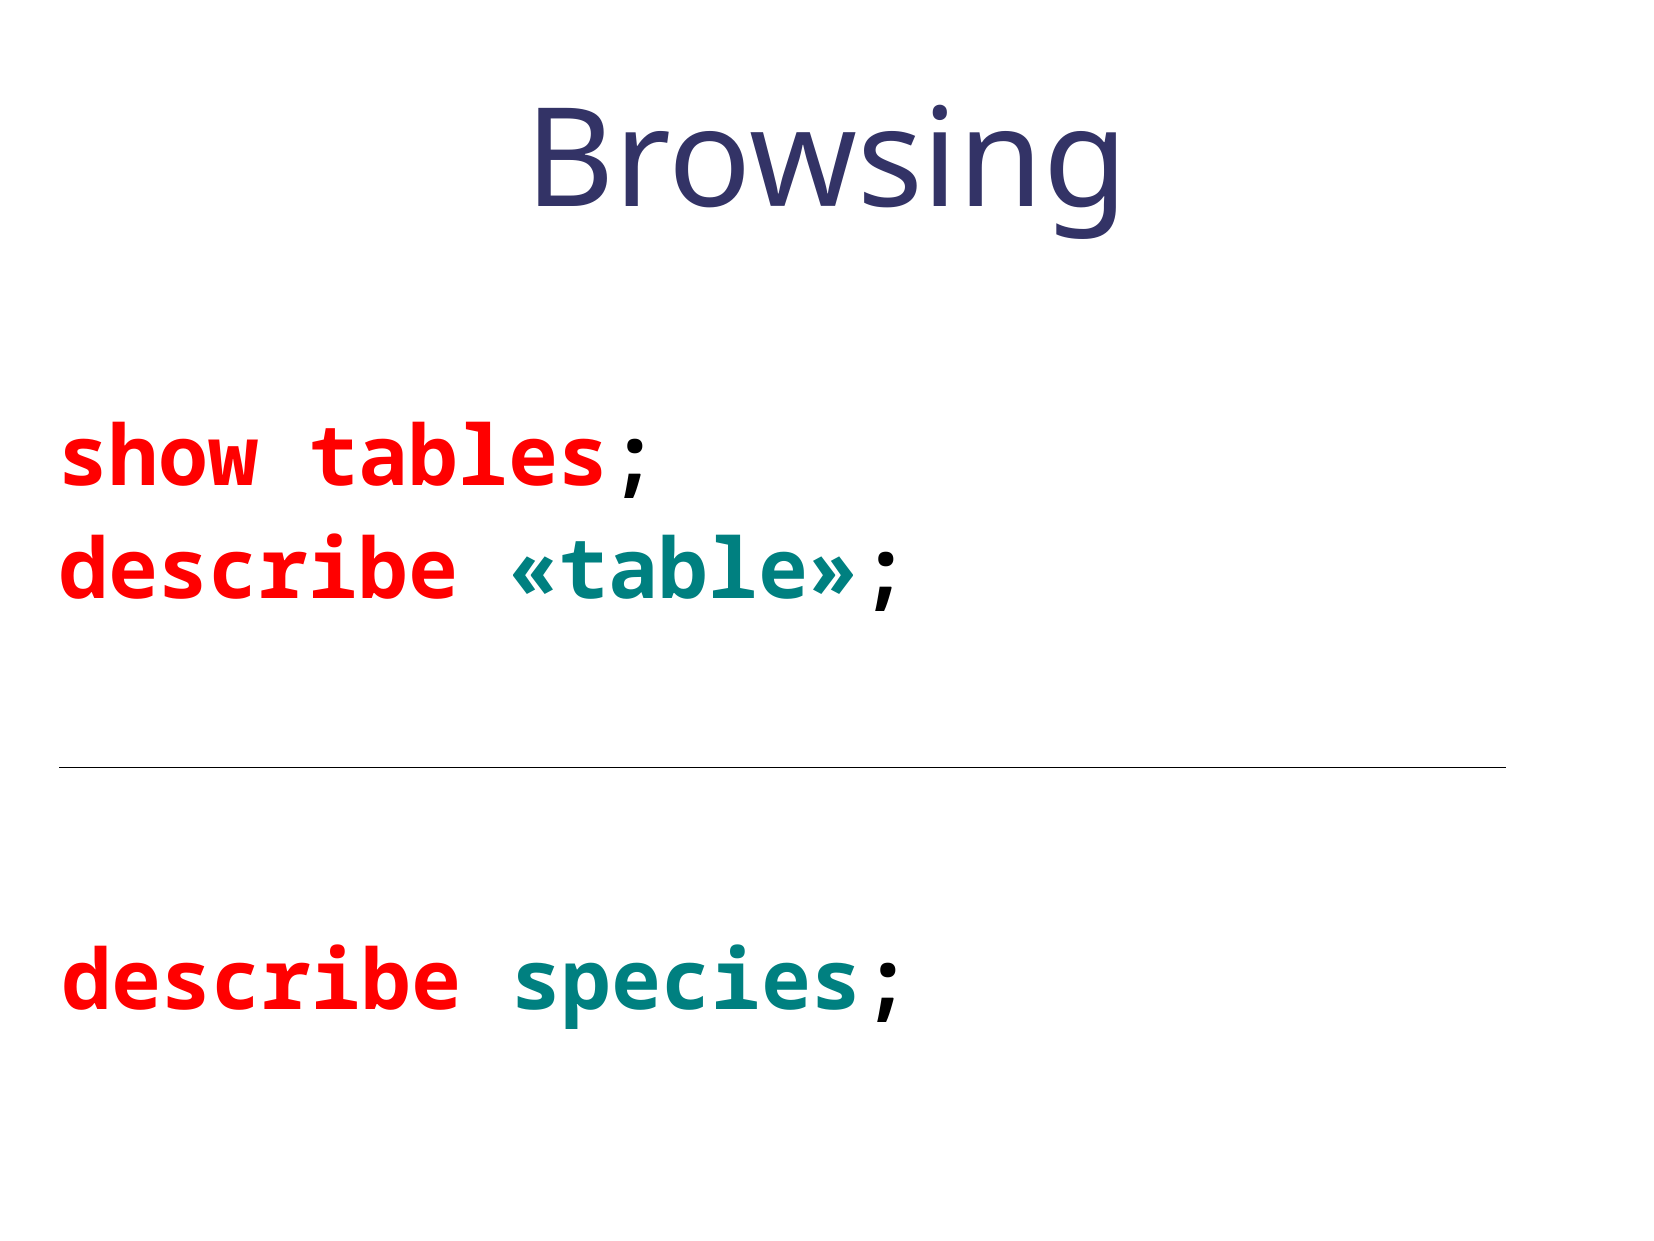

# Browsing
show tables;
describe «table»;
describe species;